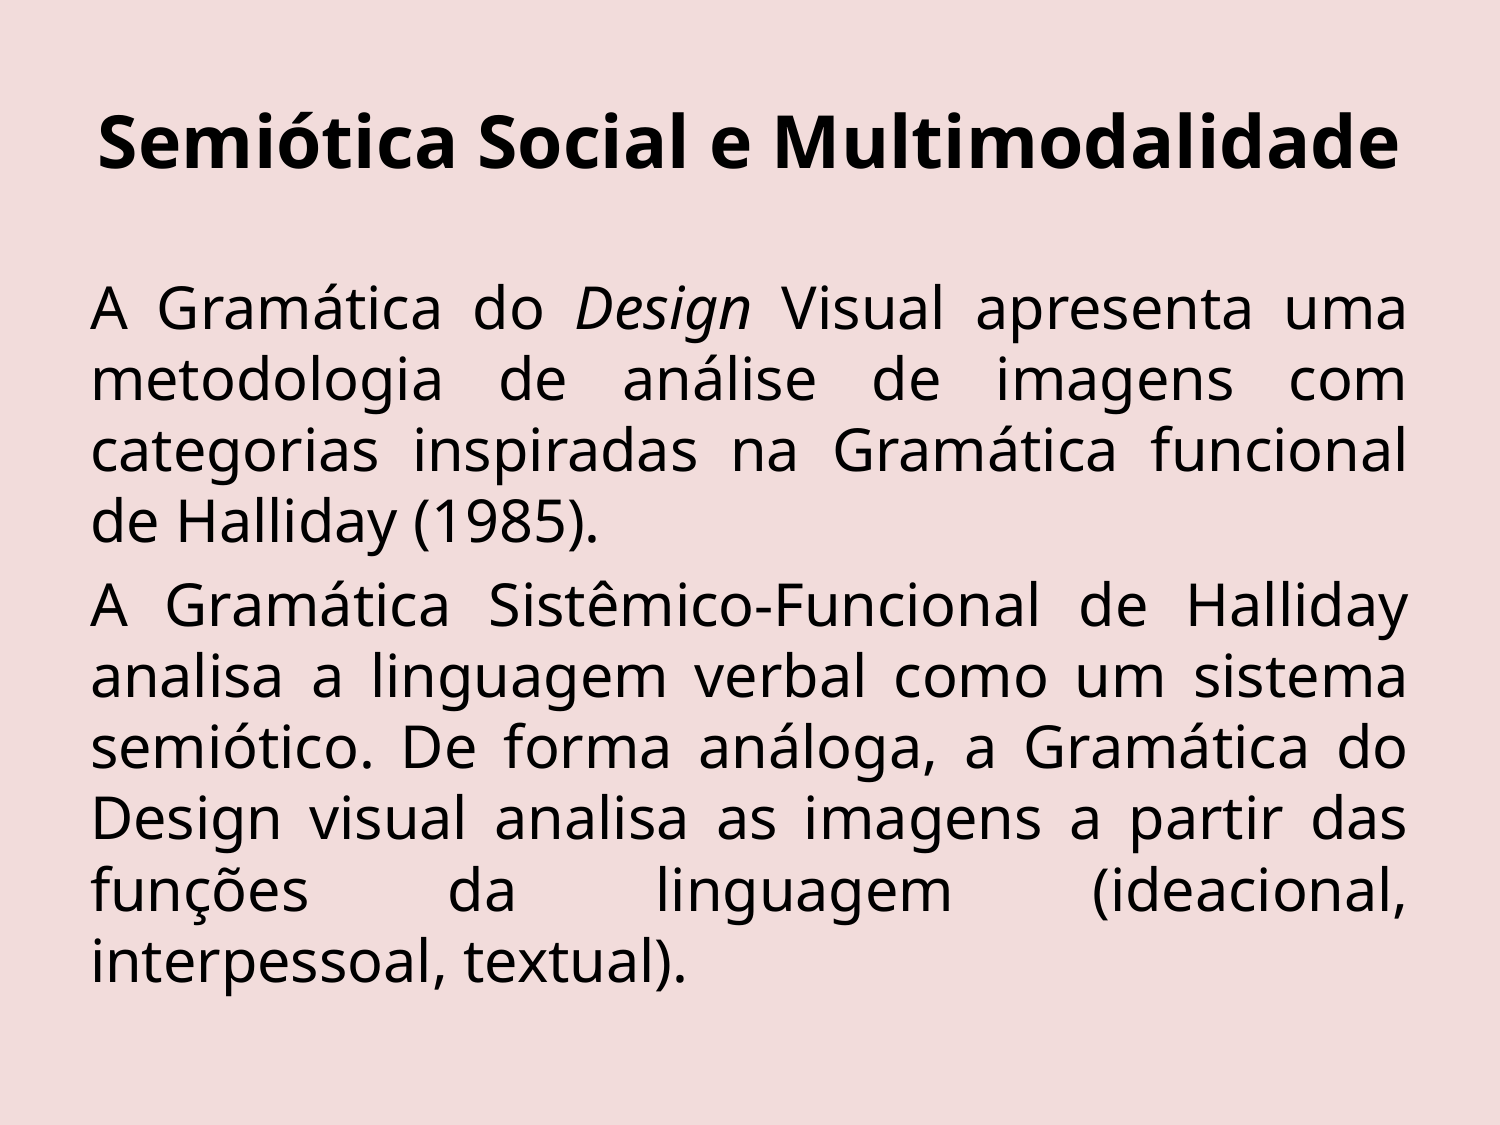

# Semiótica Social e Multimodalidade
A Gramática do Design Visual apresenta uma metodologia de análise de imagens com categorias inspiradas na Gramática funcional de Halliday (1985).
A Gramática Sistêmico-Funcional de Halliday analisa a linguagem verbal como um sistema semiótico. De forma análoga, a Gramática do Design visual analisa as imagens a partir das funções da linguagem (ideacional, interpessoal, textual).